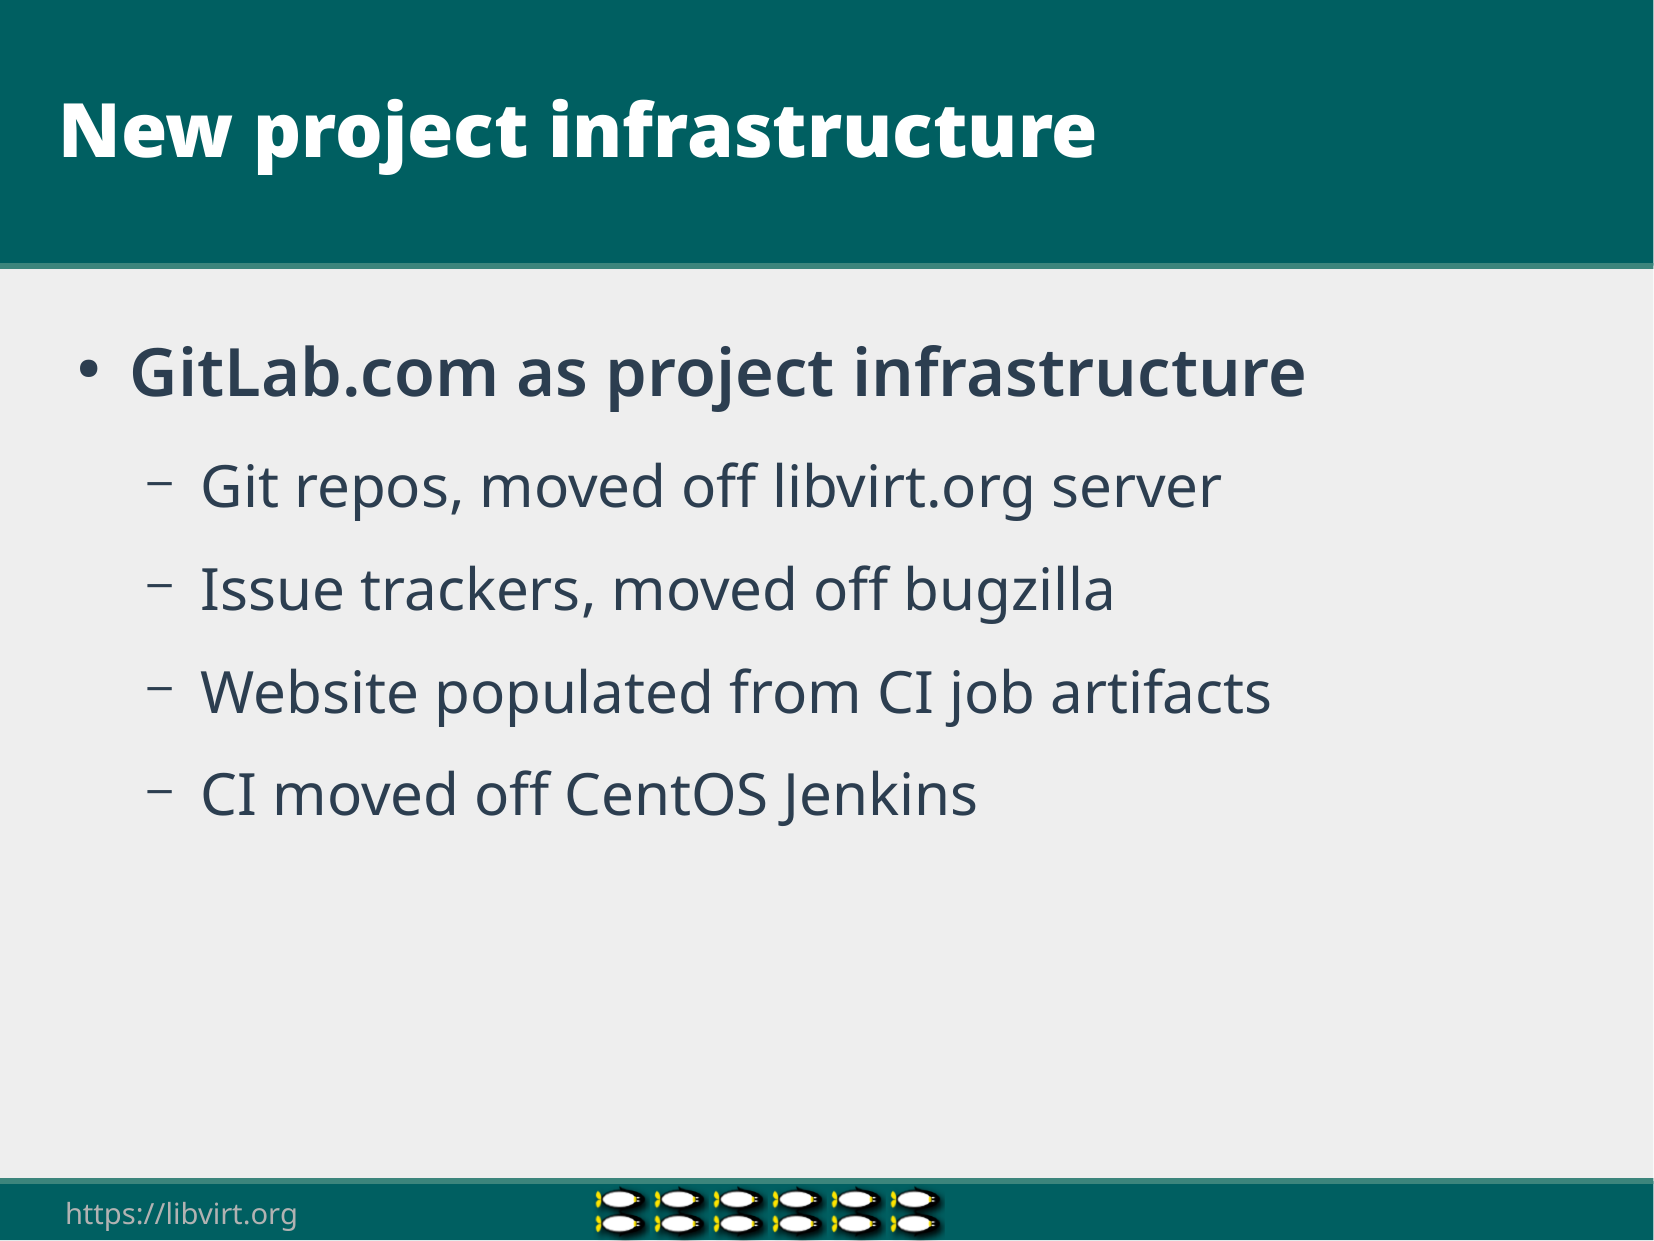

# New project infrastructure
GitLab.com as project infrastructure
Git repos, moved off libvirt.org server
Issue trackers, moved off bugzilla
Website populated from CI job artifacts
CI moved off CentOS Jenkins
https://libvirt.org